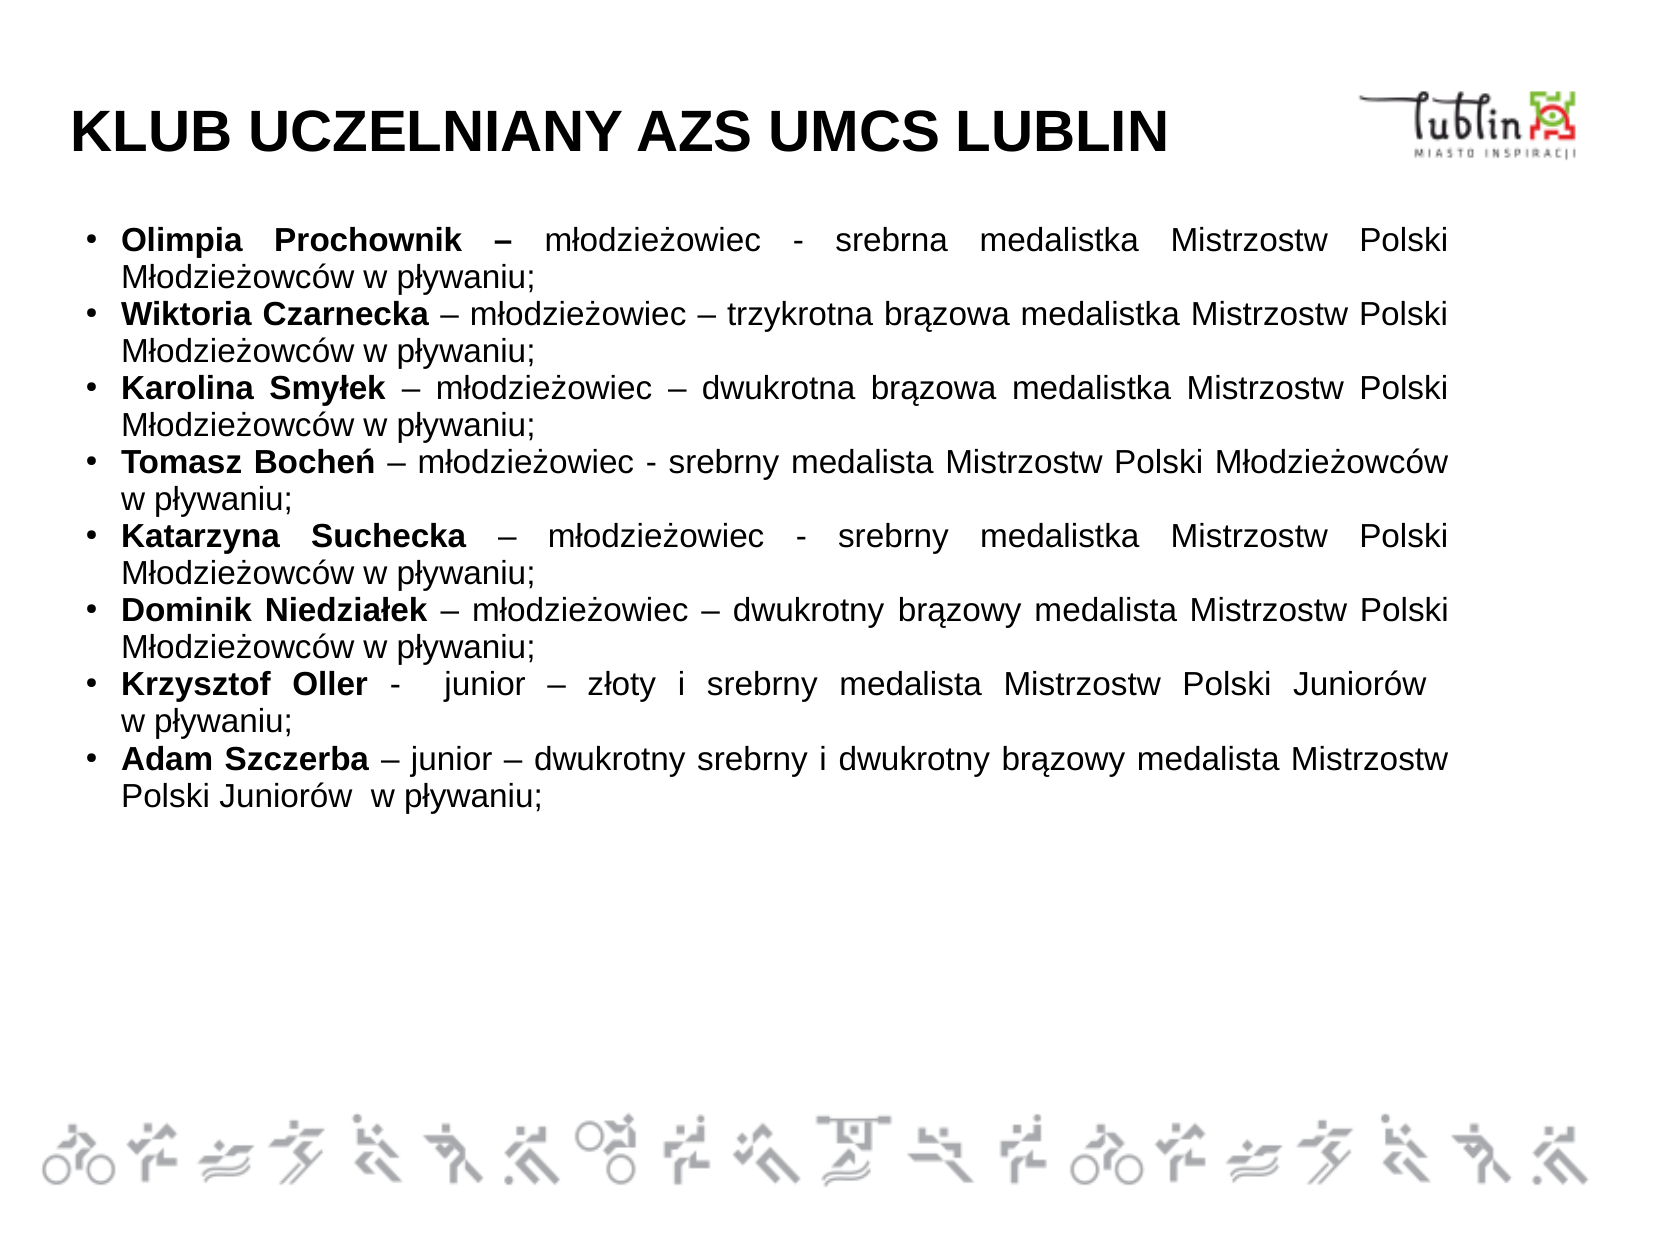

#
KLUB UCZELNIANY AZS UMCS LUBLIN
Olimpia Prochownik – młodzieżowiec - srebrna medalistka Mistrzostw Polski Młodzieżowców w pływaniu;
Wiktoria Czarnecka – młodzieżowiec – trzykrotna brązowa medalistka Mistrzostw Polski Młodzieżowców w pływaniu;
Karolina Smyłek – młodzieżowiec – dwukrotna brązowa medalistka Mistrzostw Polski Młodzieżowców w pływaniu;
Tomasz Bocheń – młodzieżowiec - srebrny medalista Mistrzostw Polski Młodzieżowców w pływaniu;
Katarzyna Suchecka – młodzieżowiec - srebrny medalistka Mistrzostw Polski Młodzieżowców w pływaniu;
Dominik Niedziałek – młodzieżowiec – dwukrotny brązowy medalista Mistrzostw Polski Młodzieżowców w pływaniu;
Krzysztof Oller - junior – złoty i srebrny medalista Mistrzostw Polski Juniorów
w pływaniu;
Adam Szczerba – junior – dwukrotny srebrny i dwukrotny brązowy medalista Mistrzostw Polski Juniorów w pływaniu;